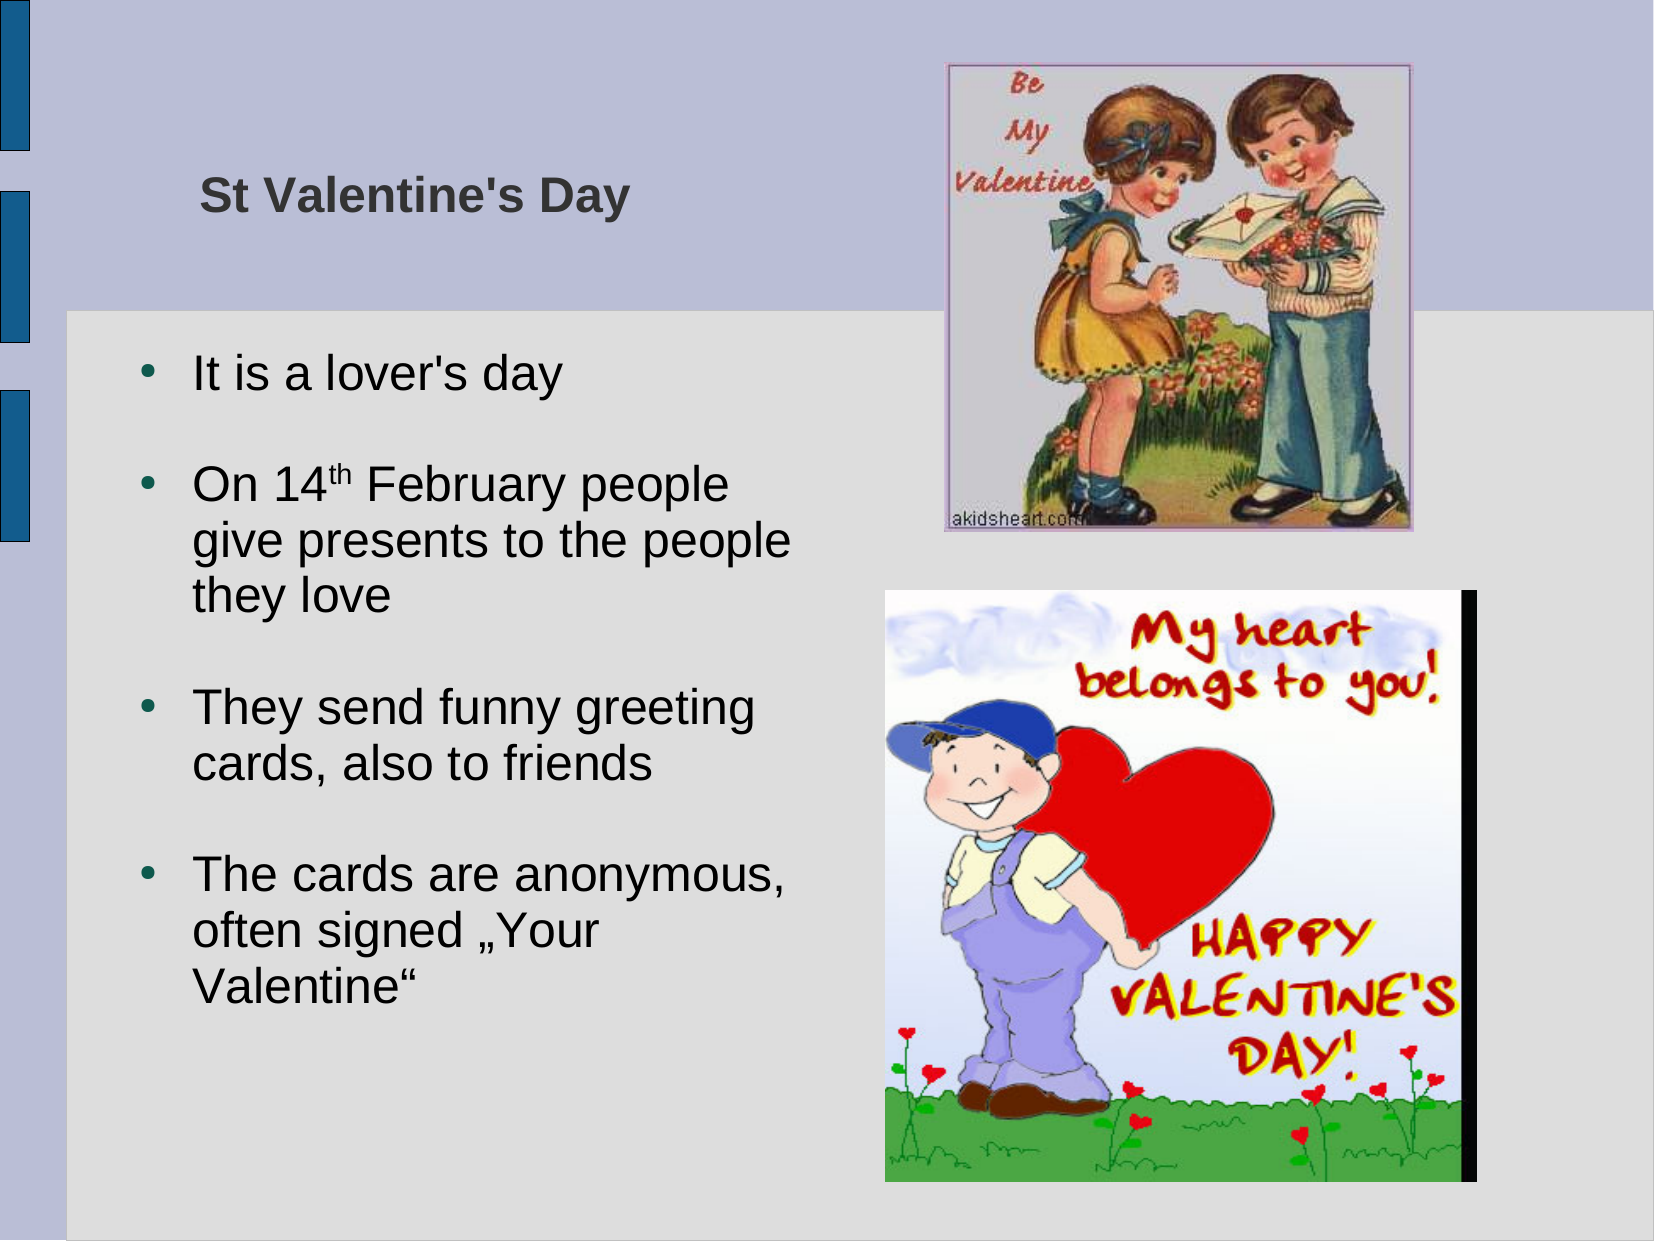

# St Valentine's Day
It is a lover's day
On 14th February people give presents to the people they love
They send funny greeting cards, also to friends
The cards are anonymous, often signed „Your Valentine“